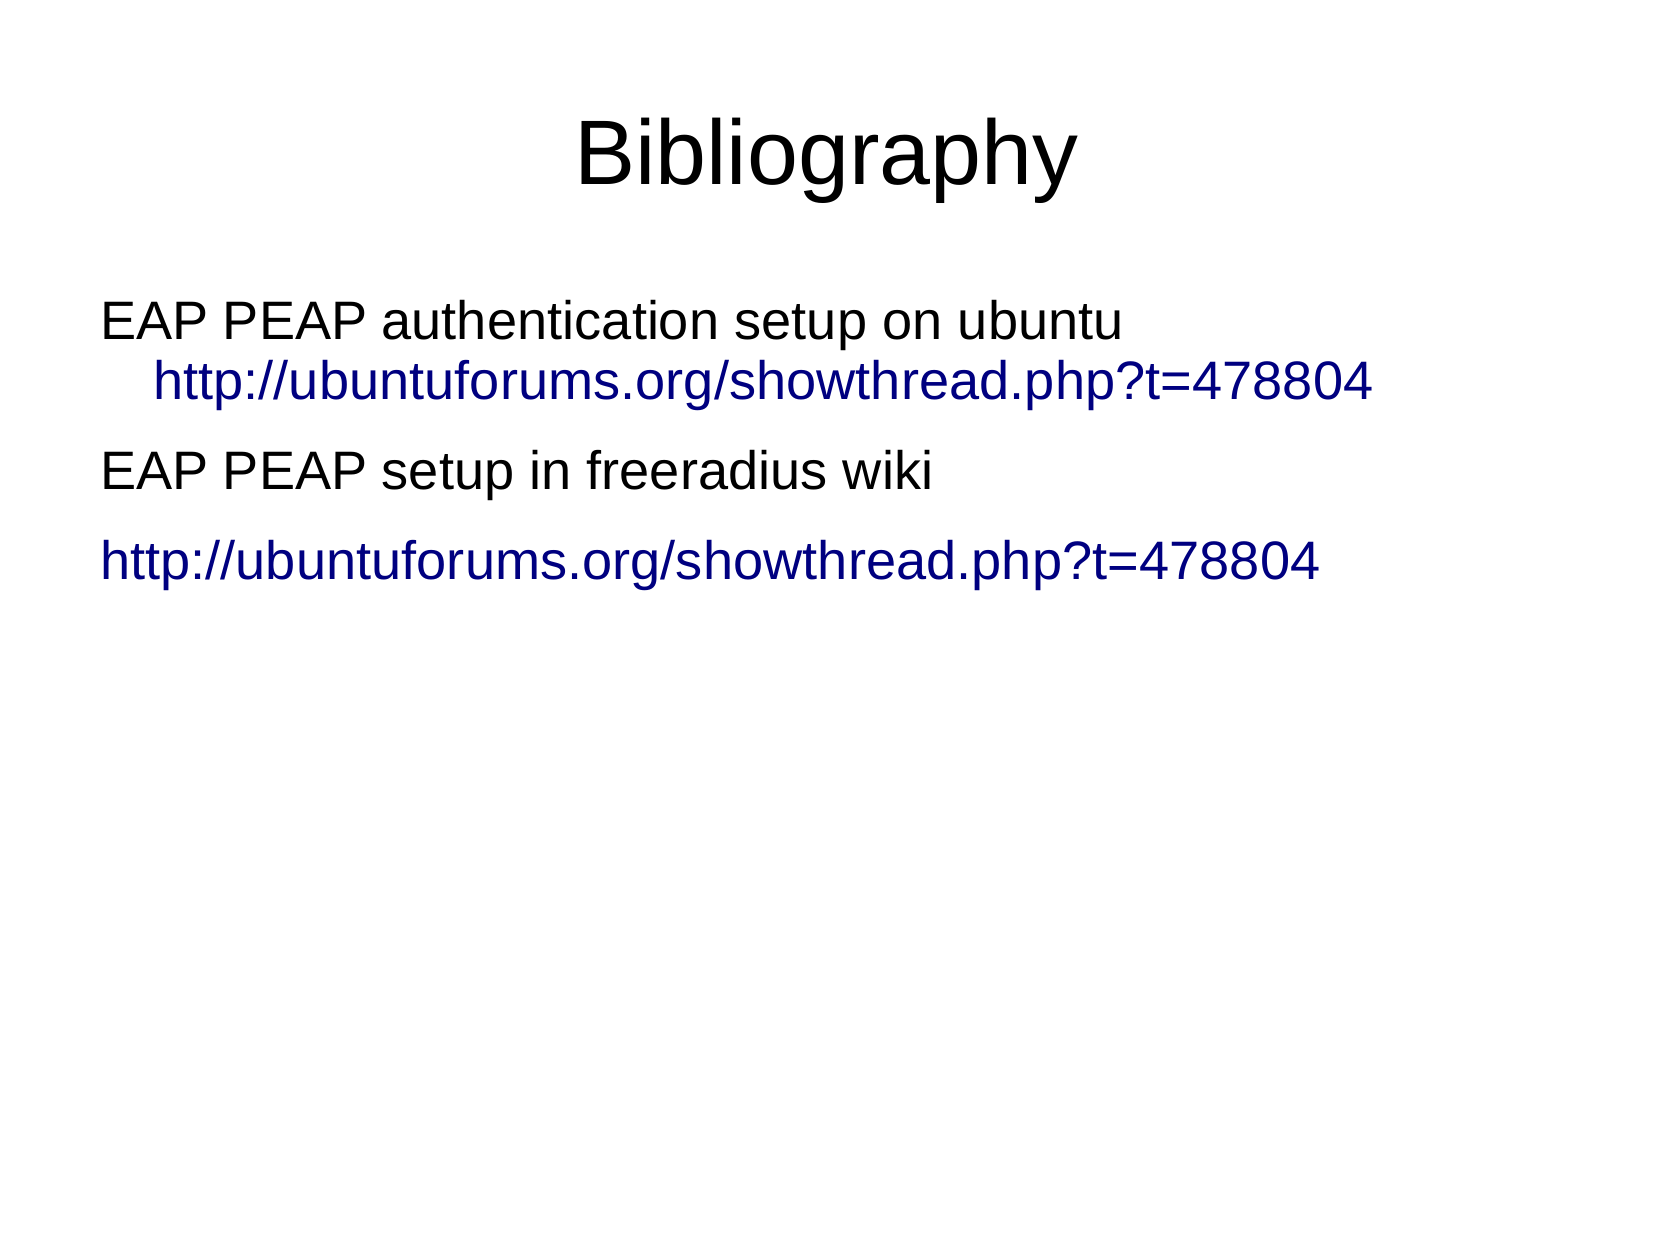

# Bibliography
EAP PEAP authentication setup on ubuntu http://ubuntuforums.org/showthread.php?t=478804
EAP PEAP setup in freeradius wiki
http://ubuntuforums.org/showthread.php?t=478804